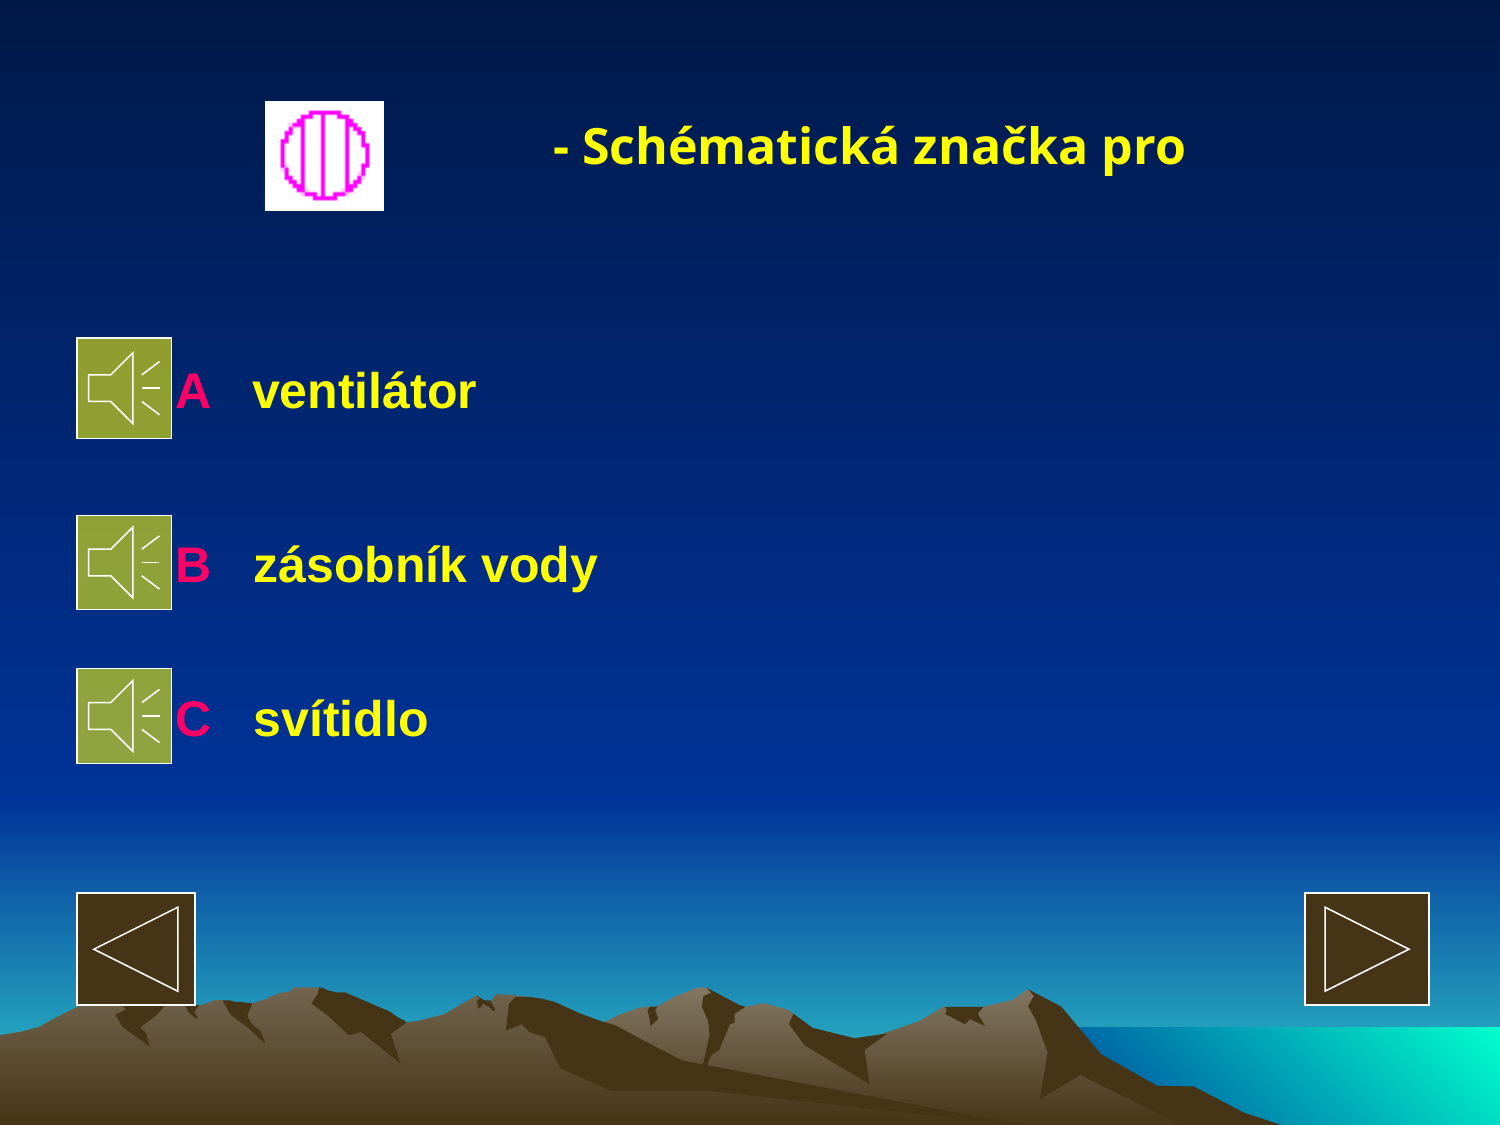

# - Schématická značka pro
 A ventilátor
 B zásobník vody
 C svítidlo